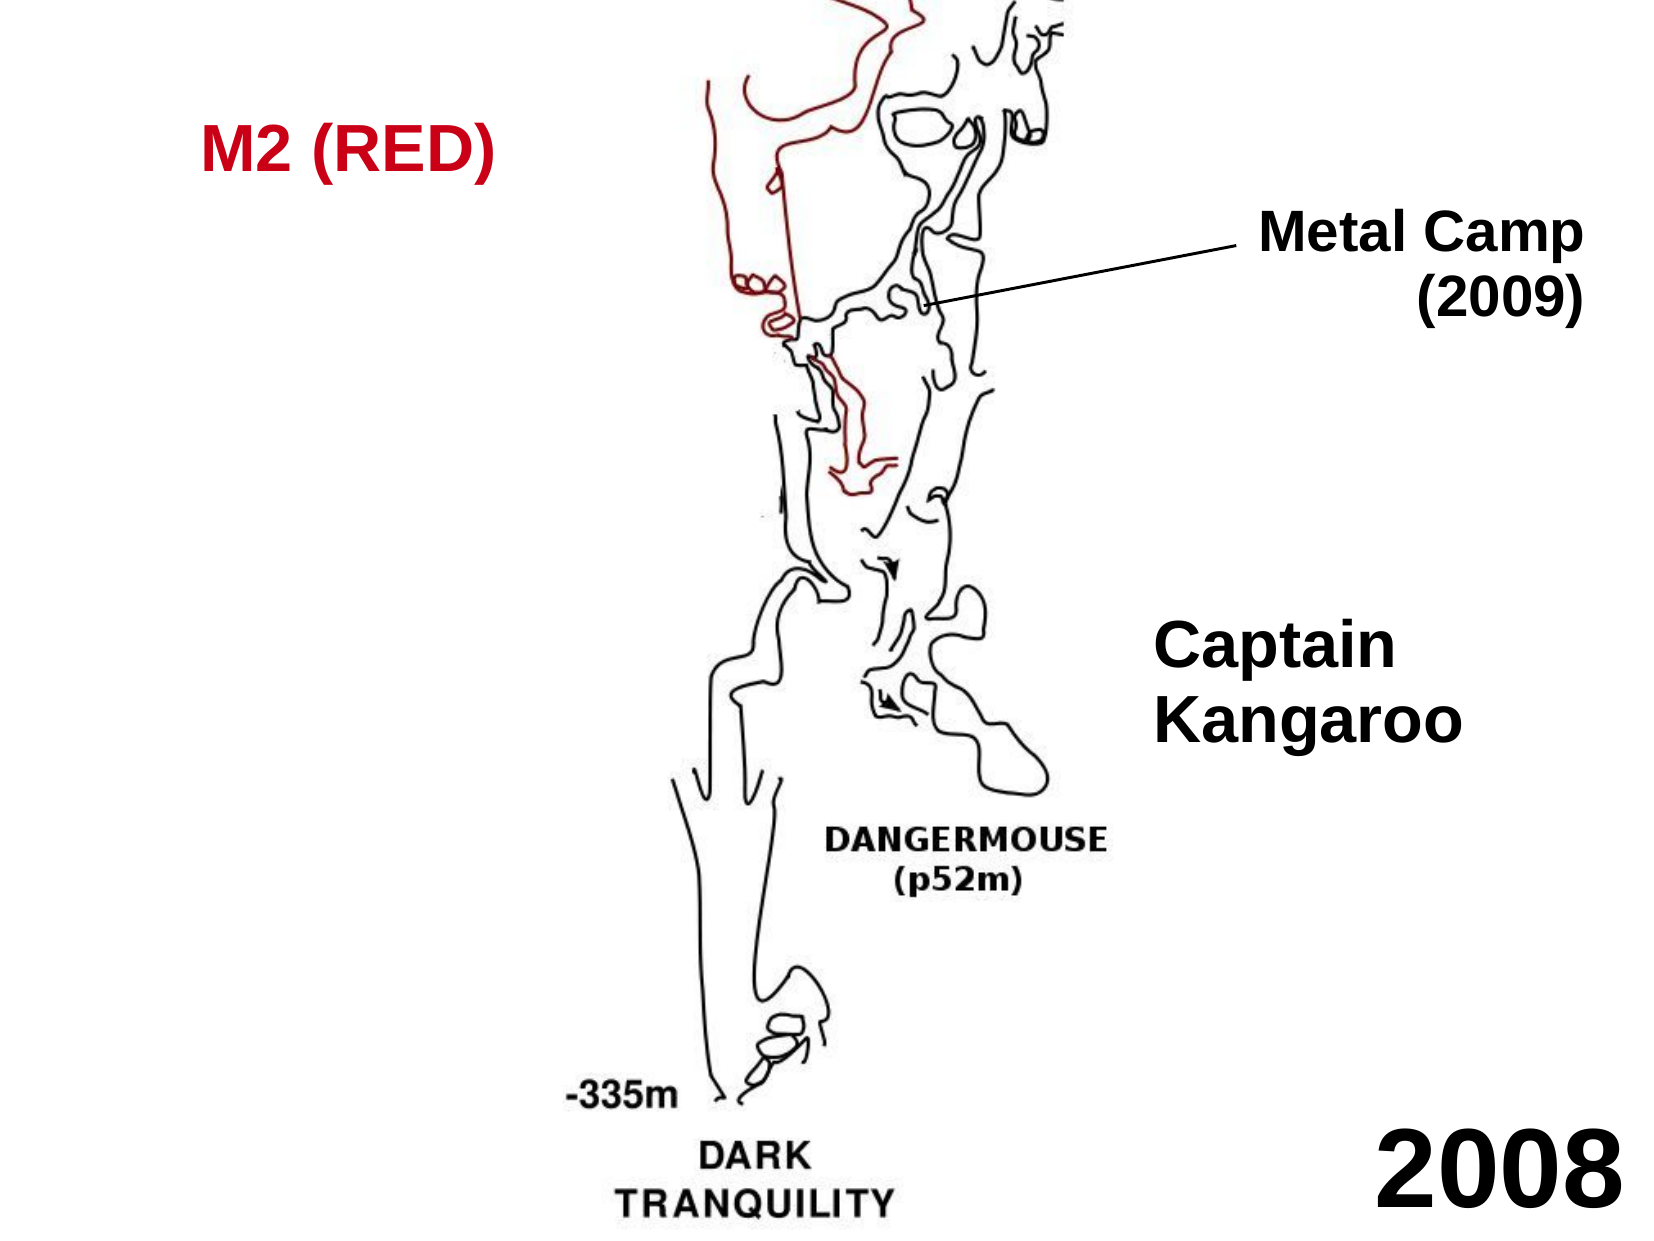

M2 (RED)
Metal Camp (2009)
Captain Kangaroo
2008